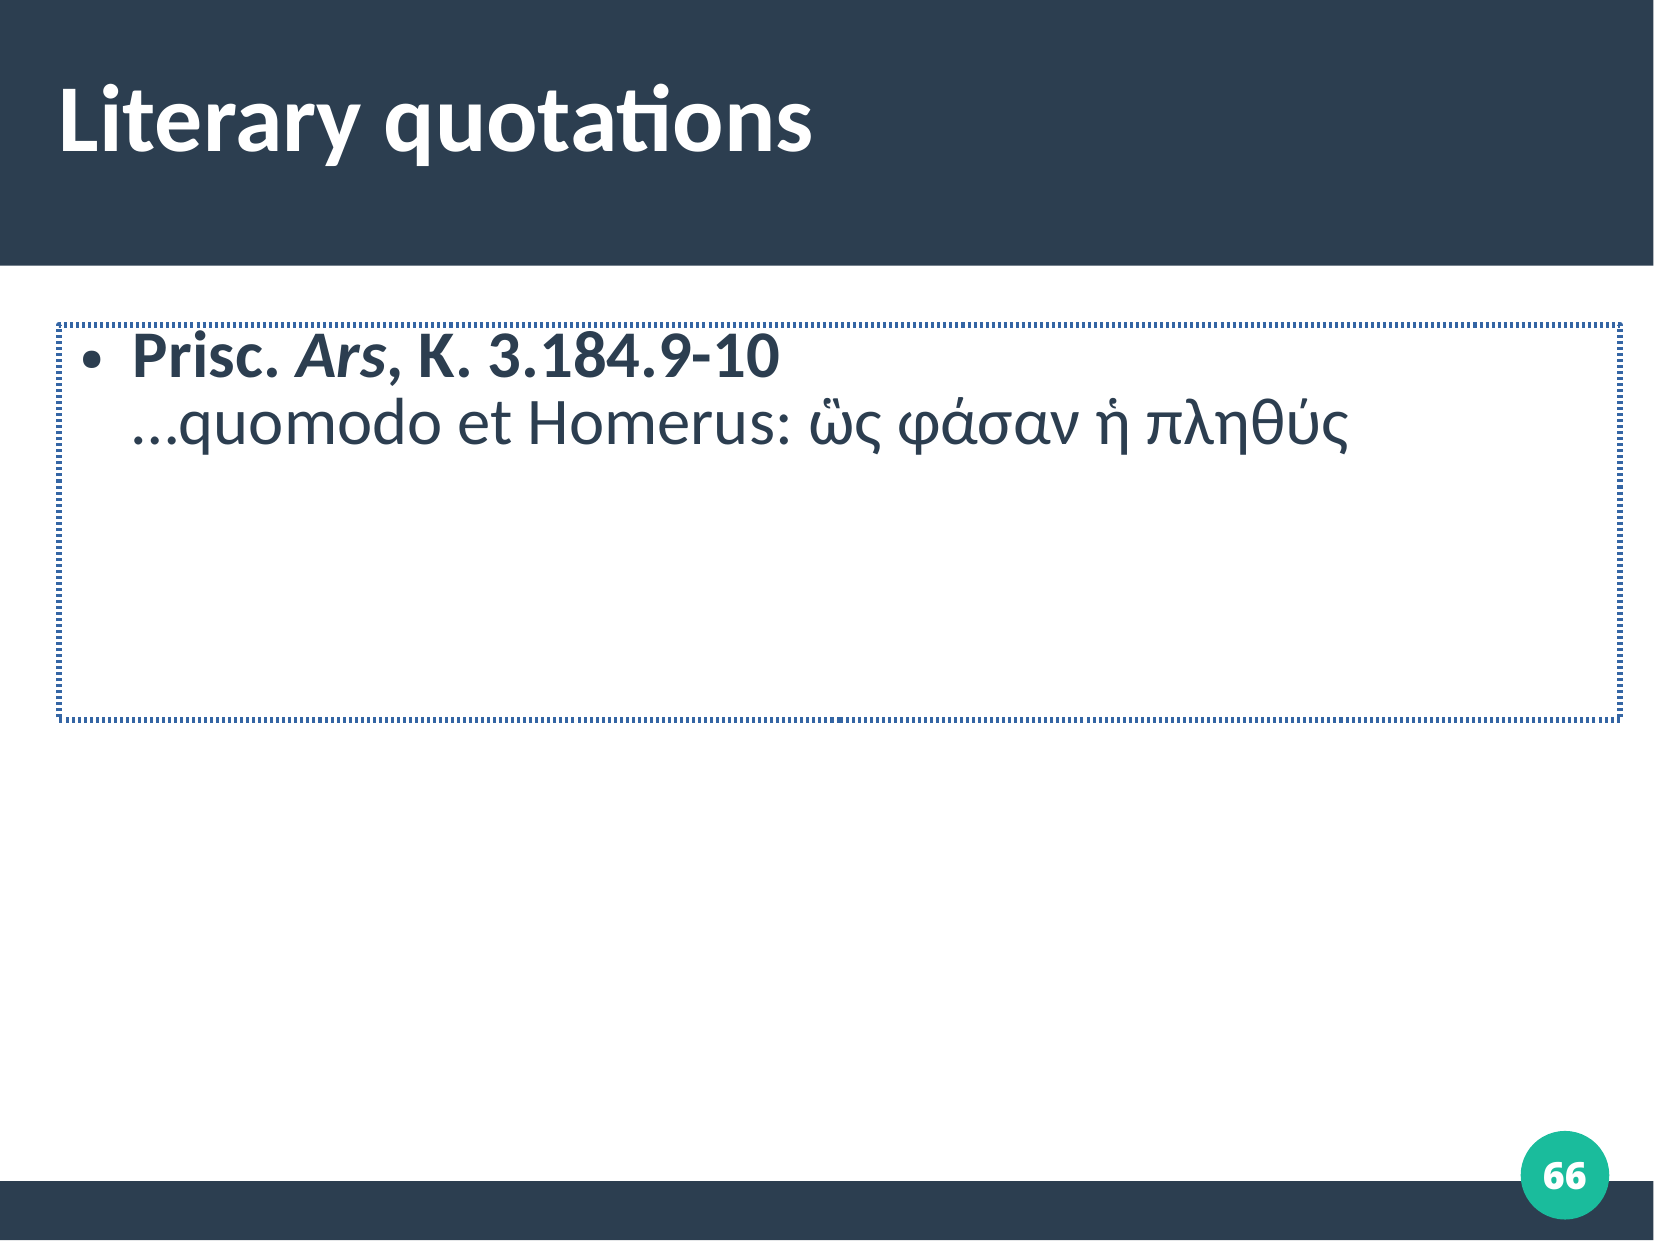

# Literary quotations
Prisc. Ars, K. 3.184.9-10
…quomodo et Homerus: ὣς φάσαν ἡ πληθύς
66